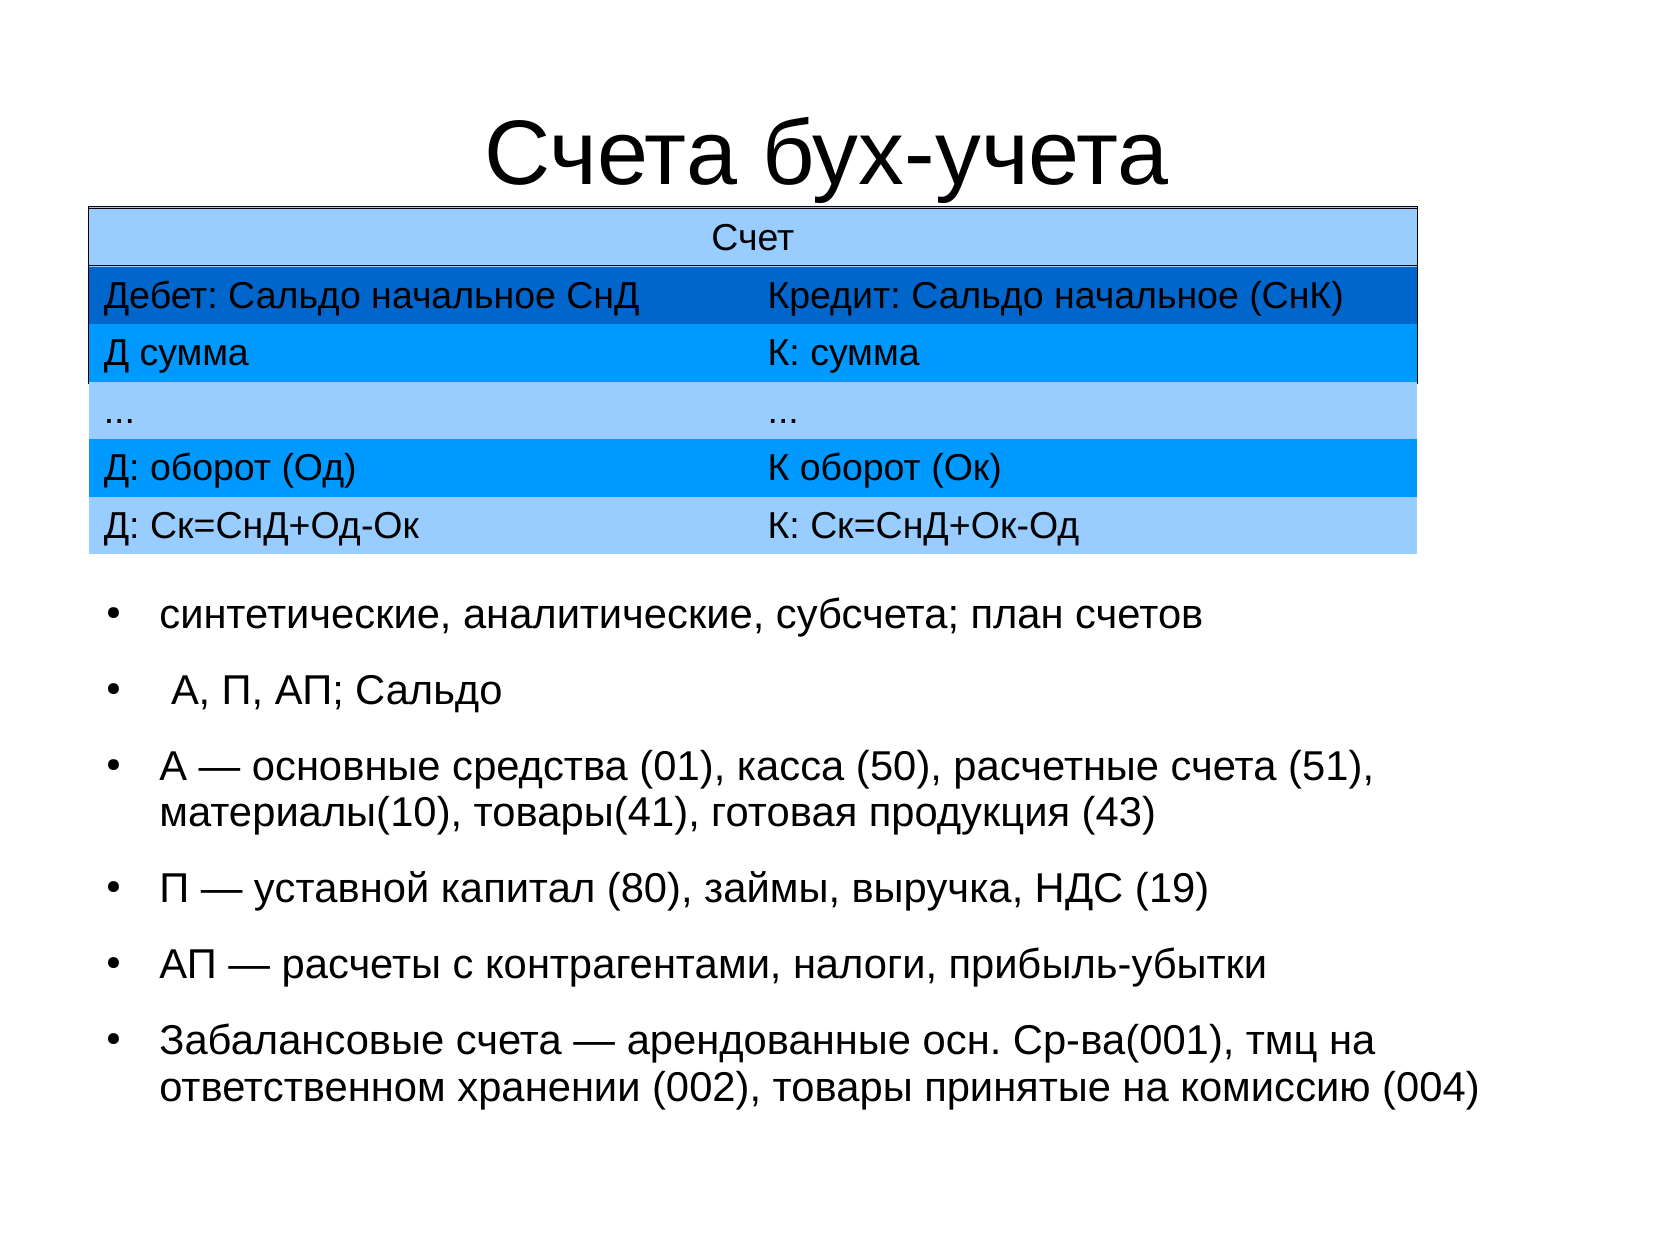

# Счета бух-учета
Счет
| Дебет: Сальдо начальное СнД | Кредит: Сальдо начальное (СнК) |
| --- | --- |
| Д сумма | К: сумма |
| ... | ... |
| Д: оборот (Од) | К оборот (Ок) |
| Д: Ск=СнД+Од-Ок | К: Ск=СнД+Ок-Од |
синтетические, аналитические, субсчета; план счетов
 А, П, АП; Сальдо
А — основные средства (01), касса (50), расчетные счета (51), материалы(10), товары(41), готовая продукция (43)
П — уставной капитал (80), займы, выручка, НДС (19)
АП — расчеты с контрагентами, налоги, прибыль-убытки
Забалансовые счета — арендованные осн. Ср-ва(001), тмц на ответственном хранении (002), товары принятые на комиссию (004)